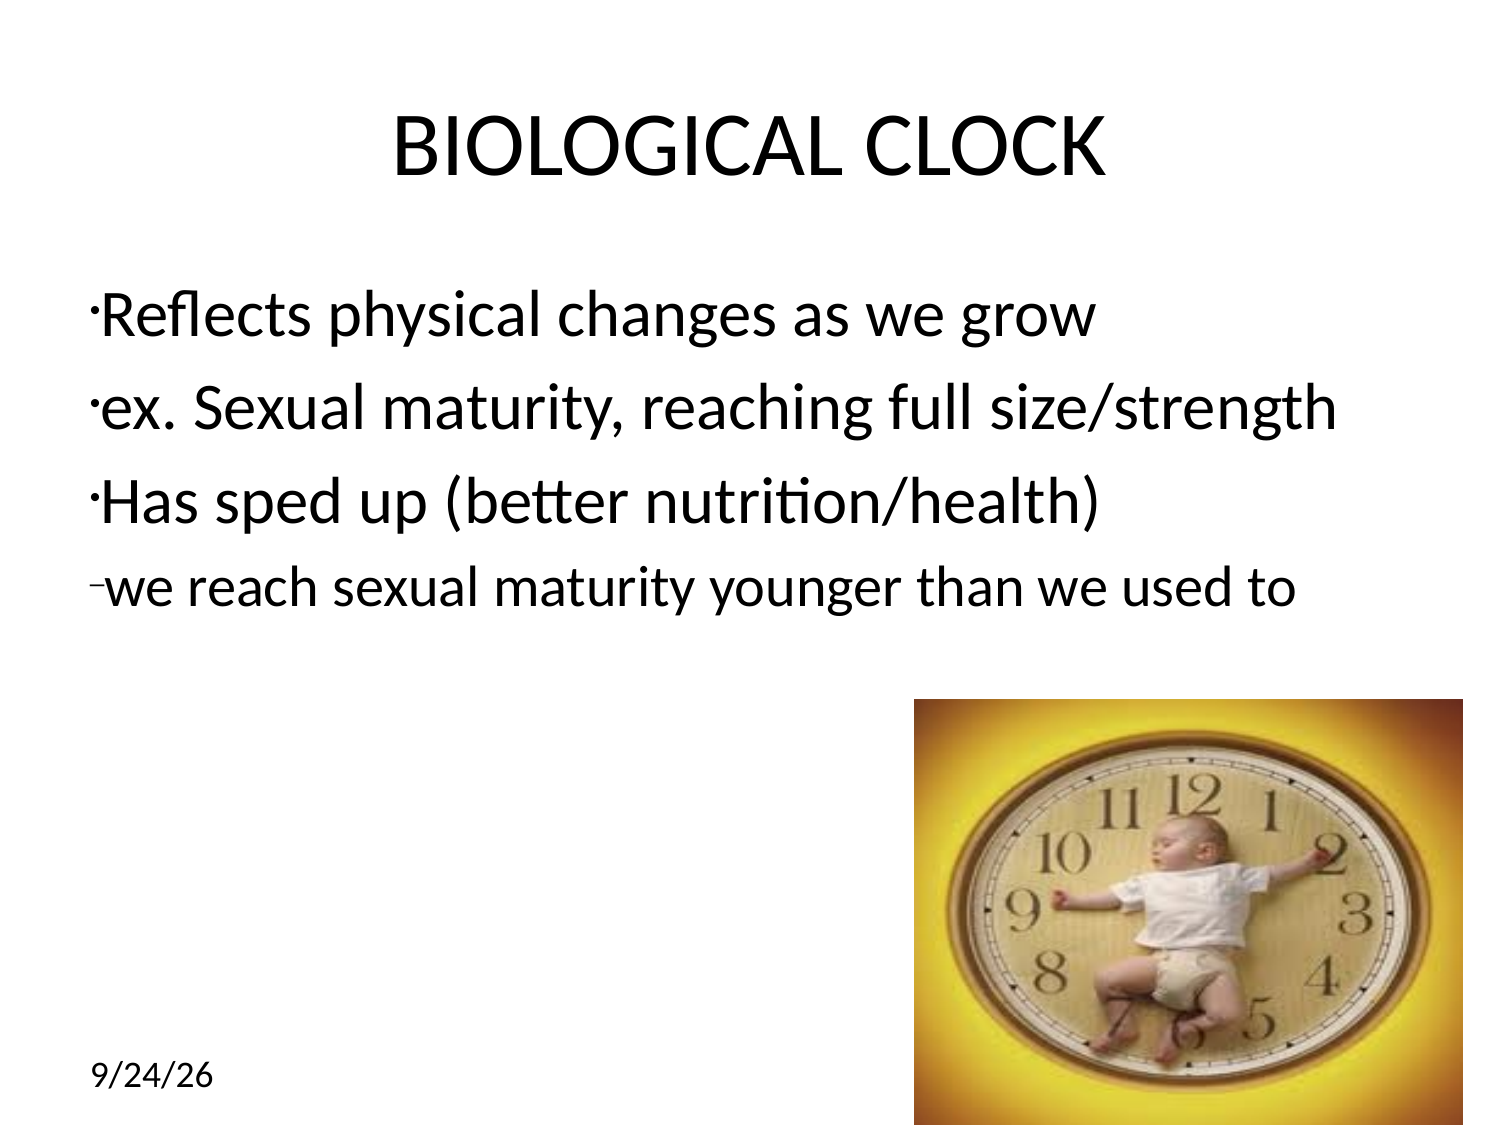

# BIOLOGICAL CLOCK
Reflects physical changes as we grow
ex. Sexual maturity, reaching full size/strength
Has sped up (better nutrition/health)
we reach sexual maturity younger than we used to